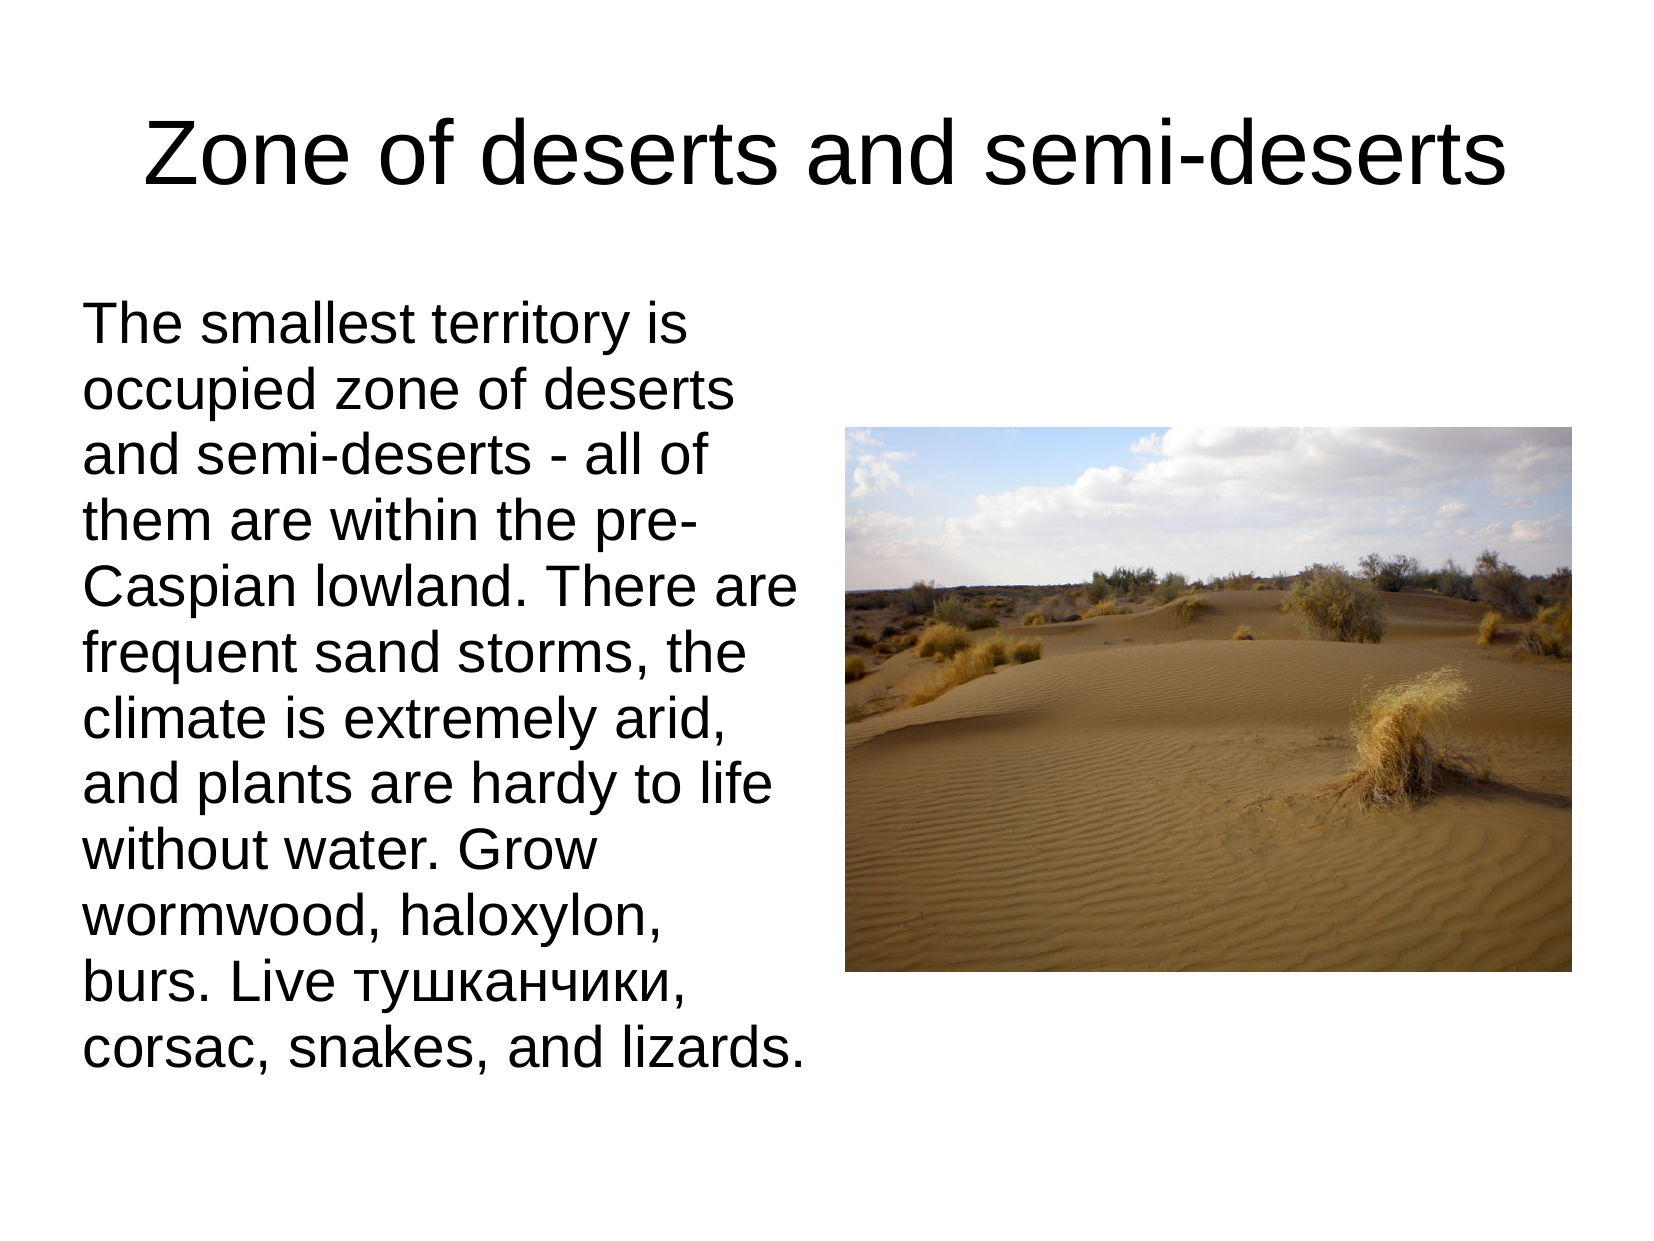

# Zone of deserts and semi-deserts
The smallest territory is occupied zone of deserts and semi-deserts - all of them are within the pre-Caspian lowland. There are frequent sand storms, the climate is extremely arid, and plants are hardy to life without water. Grow wormwood, haloxylon, burs. Live тушканчики, corsac, snakes, and lizards.